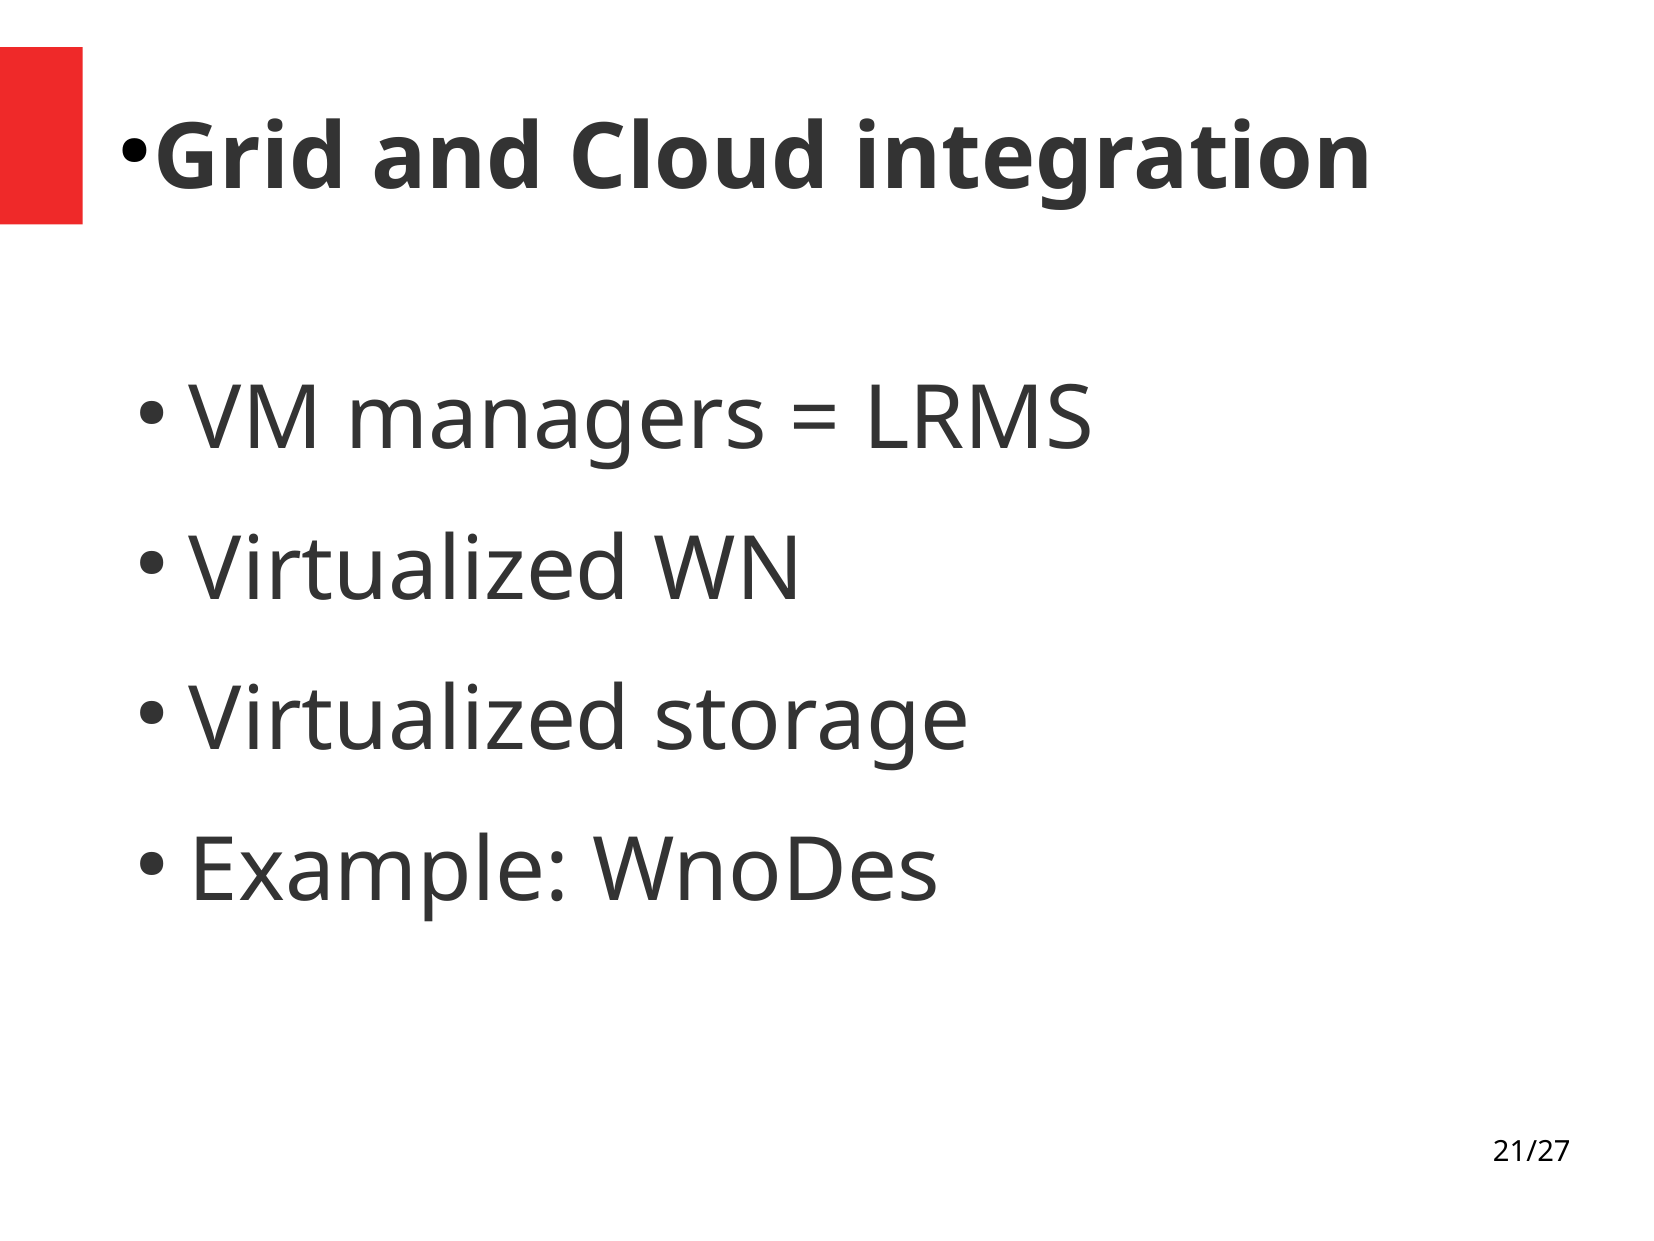

# Grid and Cloud integration
VM managers = LRMS
Virtualized WN
Virtualized storage
Example: WnoDes
21